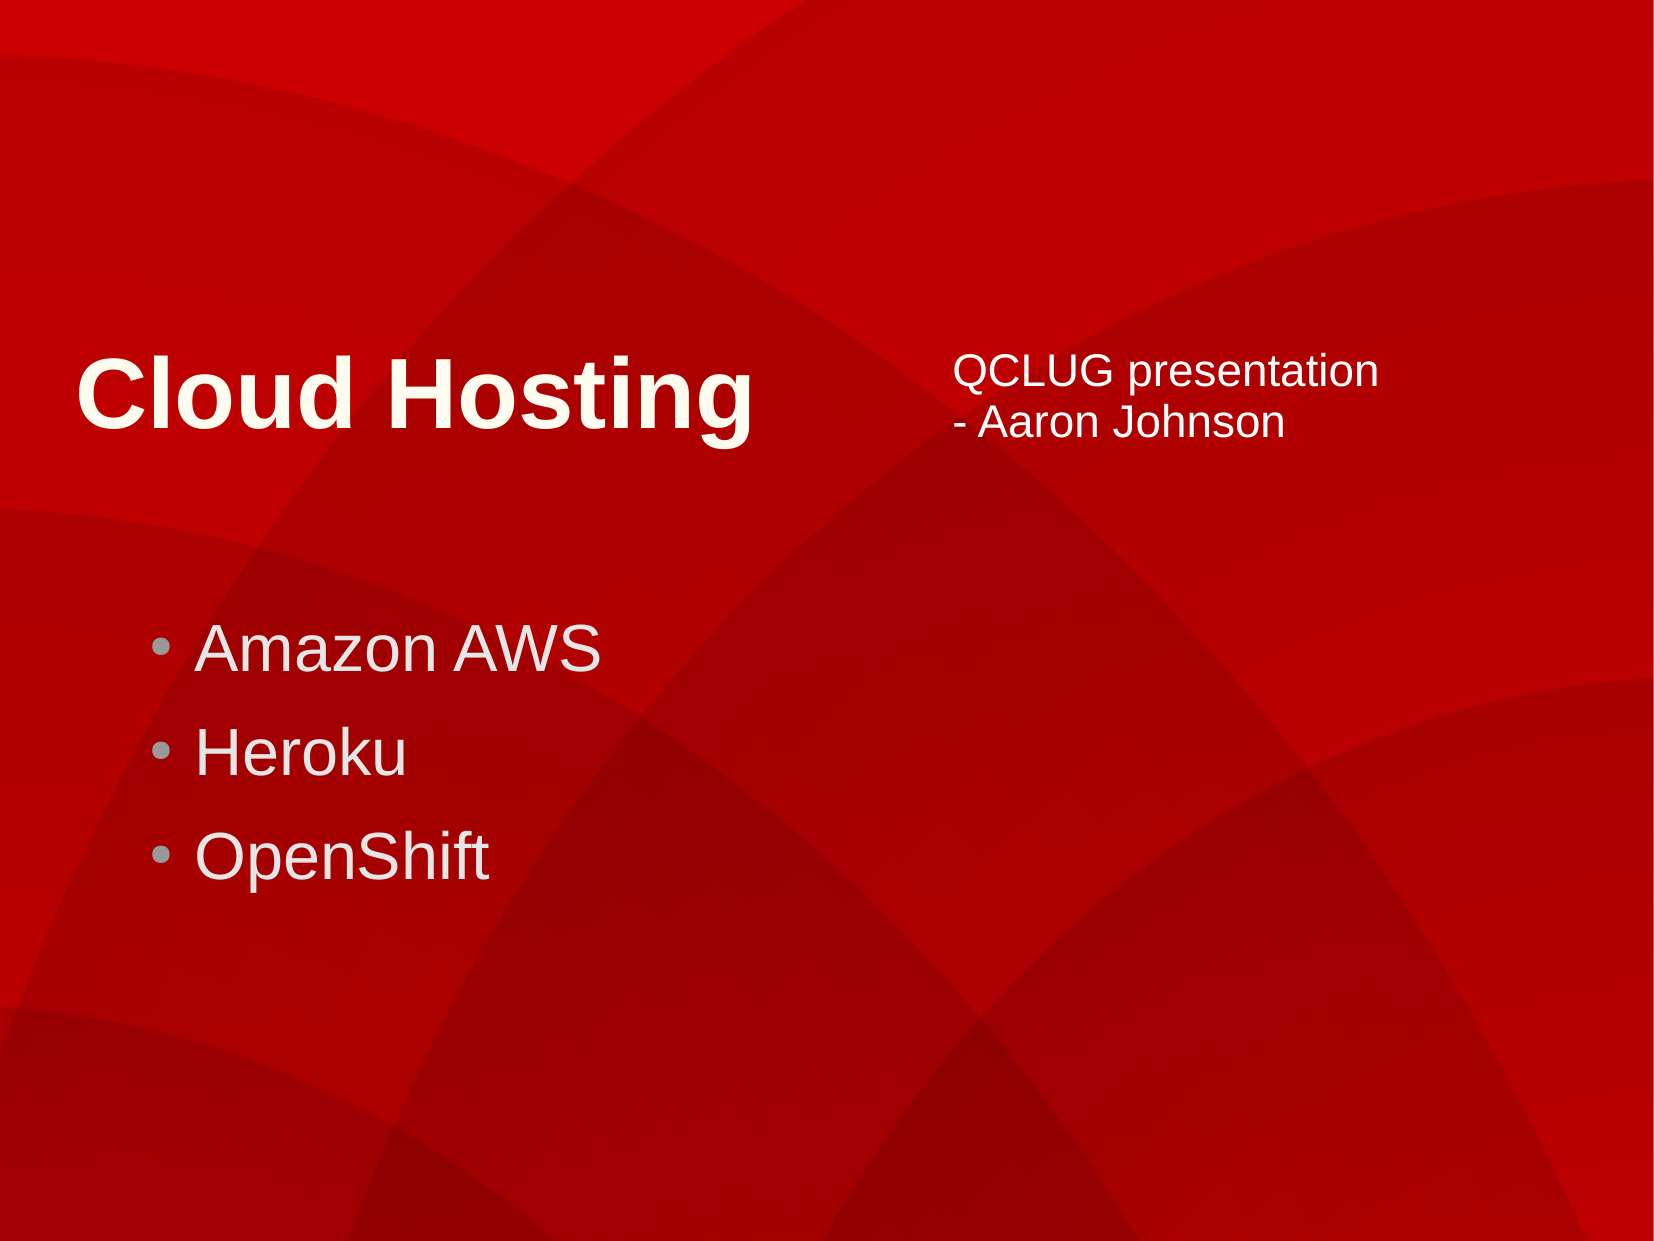

# Cloud Hosting
QCLUG presentation
- Aaron Johnson
Amazon AWS
Heroku
OpenShift